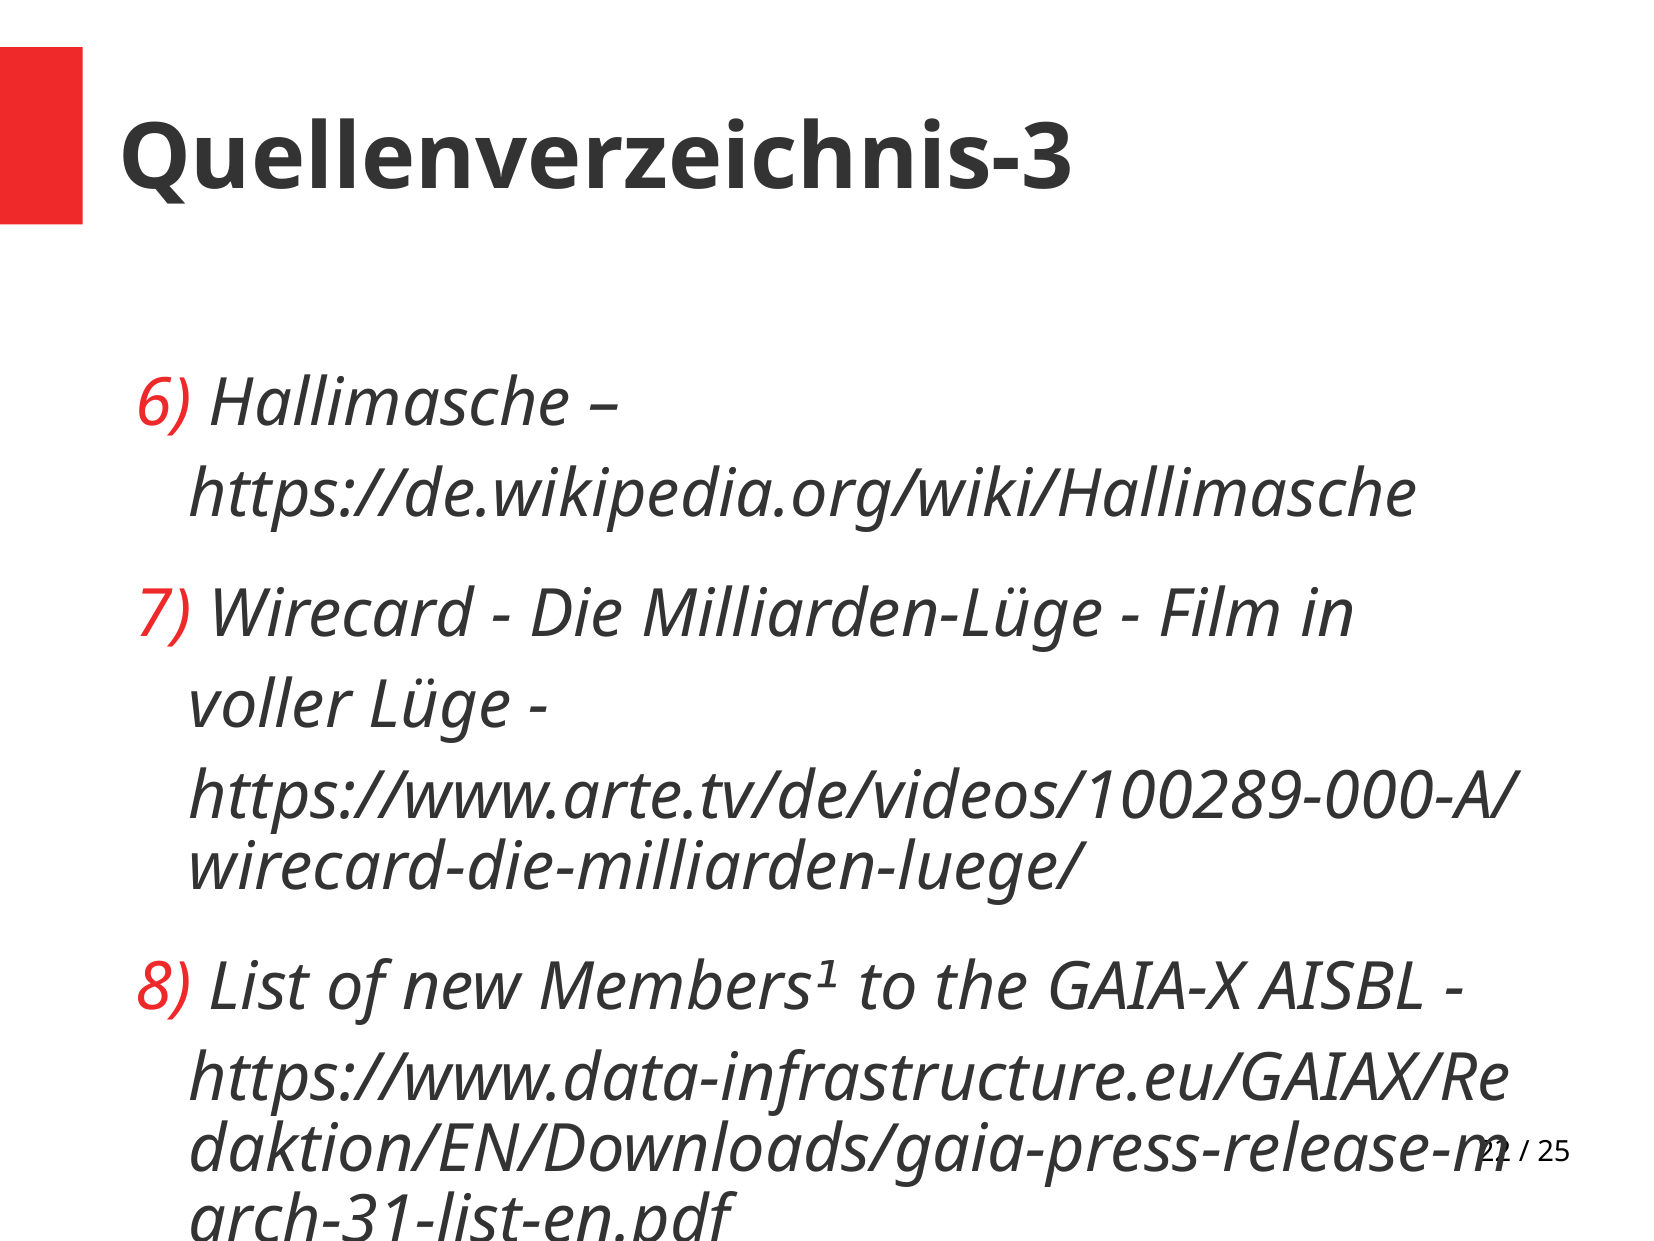

# Quellenverzeichnis-3
 Hallimasche – https://de.wikipedia.org/wiki/Hallimasche
 Wirecard - Die Milliarden-Lüge - Film in voller Lüge - https://www.arte.tv/de/videos/100289-000-A/wirecard-die-milliarden-luege/
 List of new Members¹ to the GAIA-X AISBL - https://www.data-infrastructure.eu/GAIAX/Redaktion/EN/Downloads/gaia-press-release-march-31-list-en.pdf
22